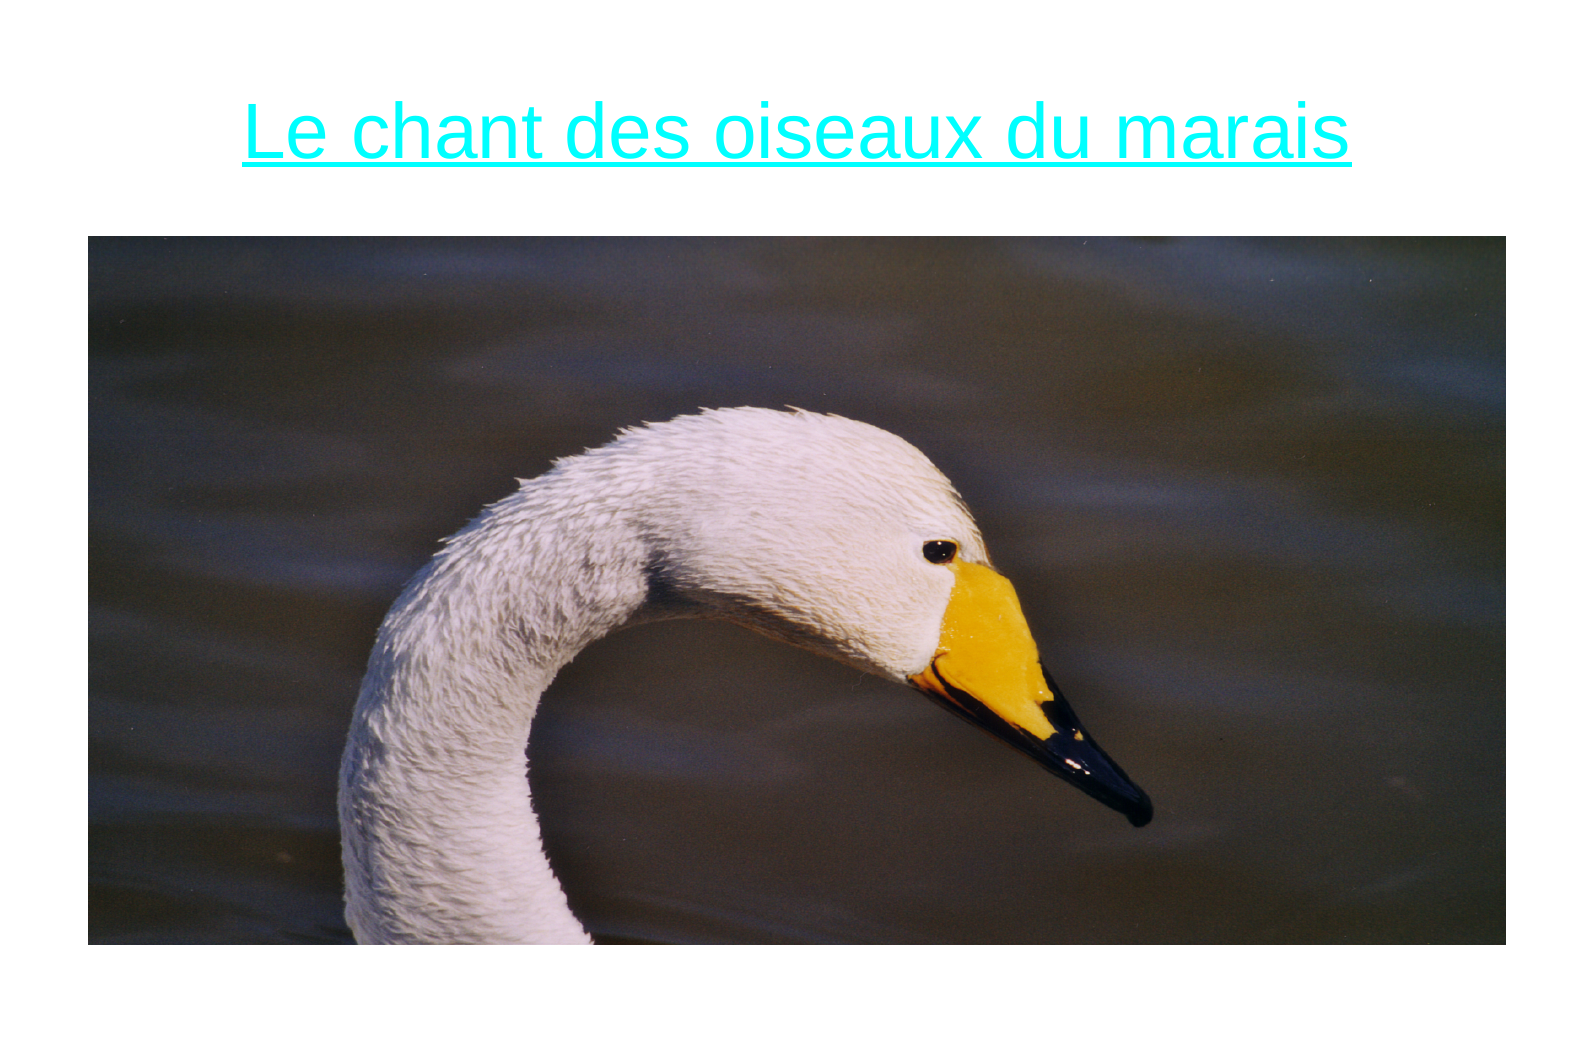

# Le chant des oiseaux du marais